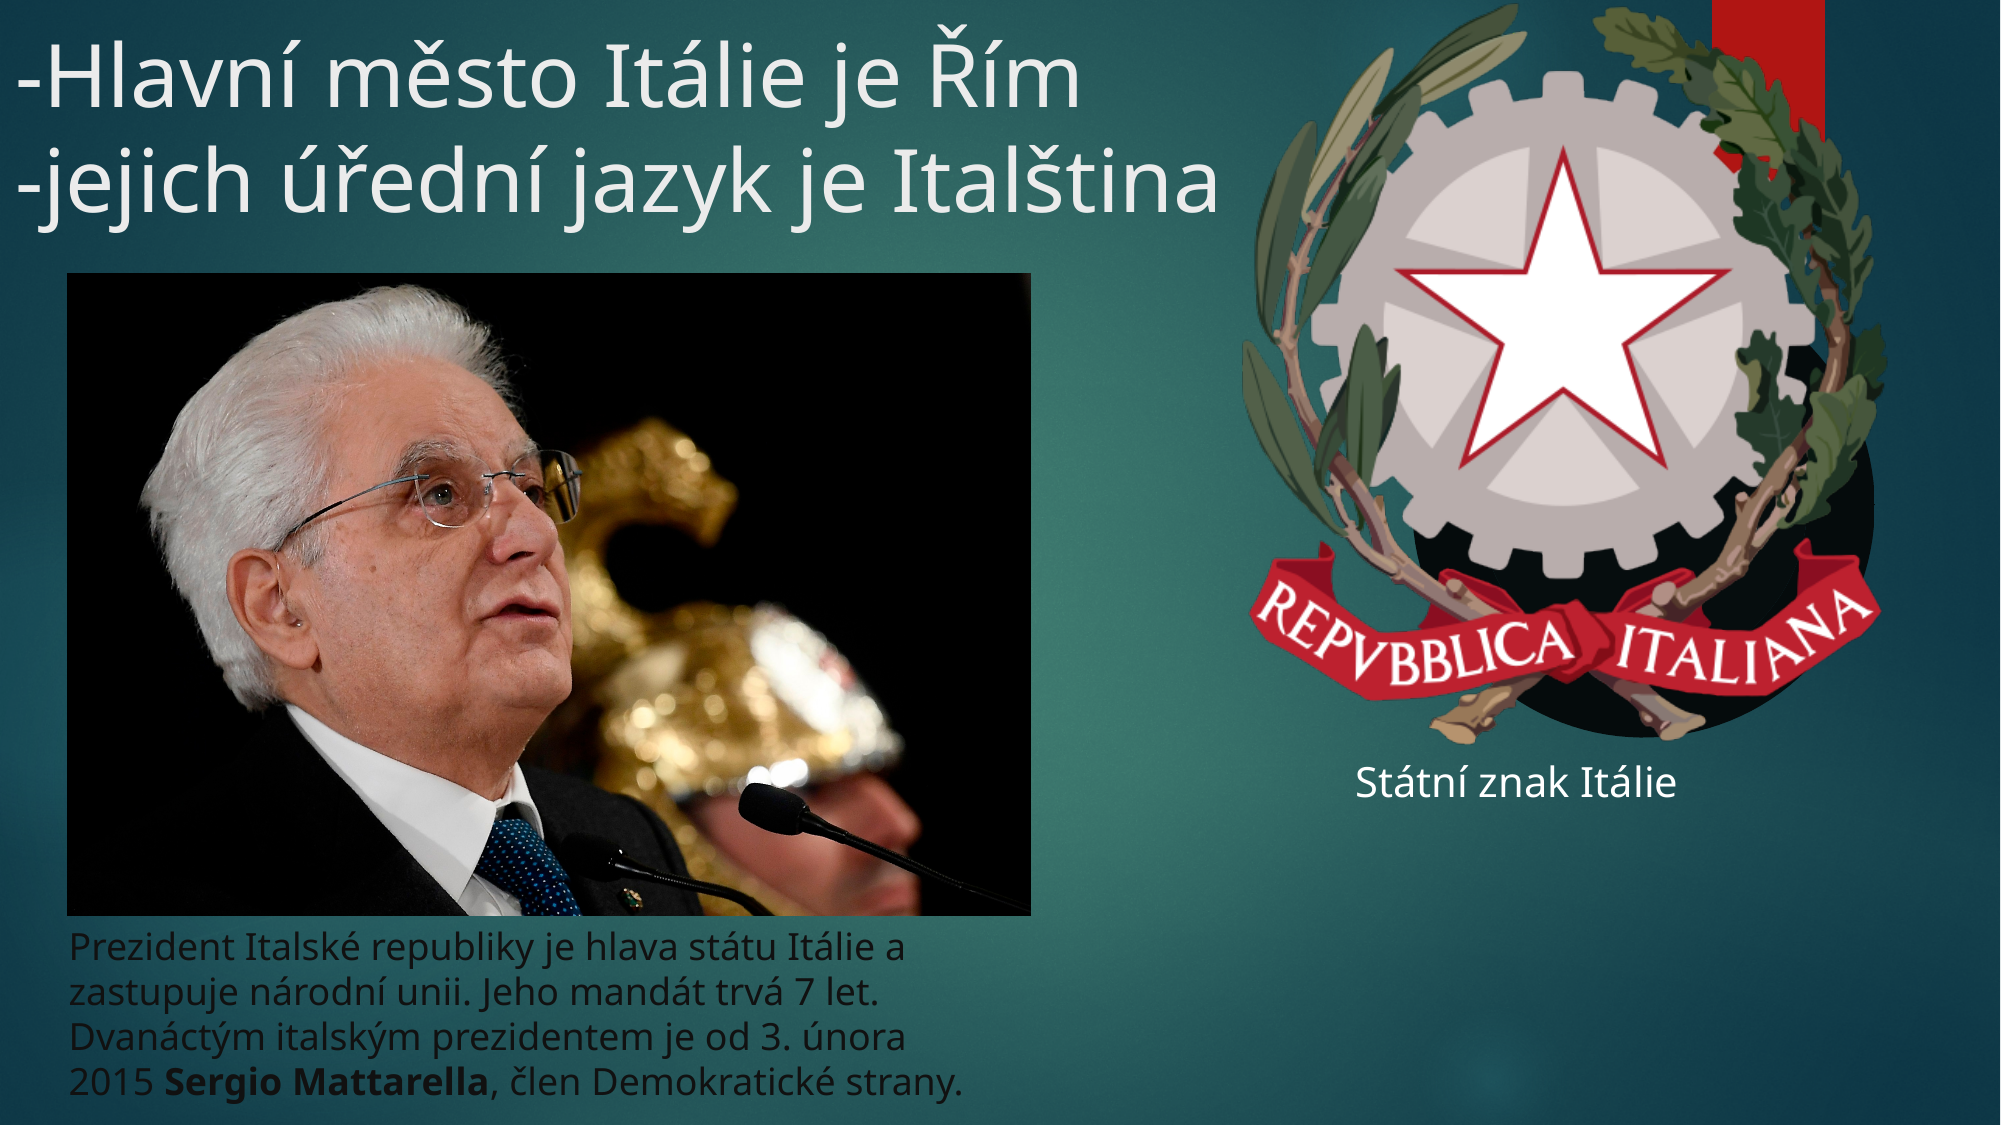

# -Hlavní město Itálie je Řím -jejich úřední jazyk je Italština
Státní znak Itálie
Prezident Italské republiky je hlava státu Itálie a zastupuje národní unii. Jeho mandát trvá 7 let. Dvanáctým italským prezidentem je od 3. února 2015 Sergio Mattarella, člen Demokratické strany.